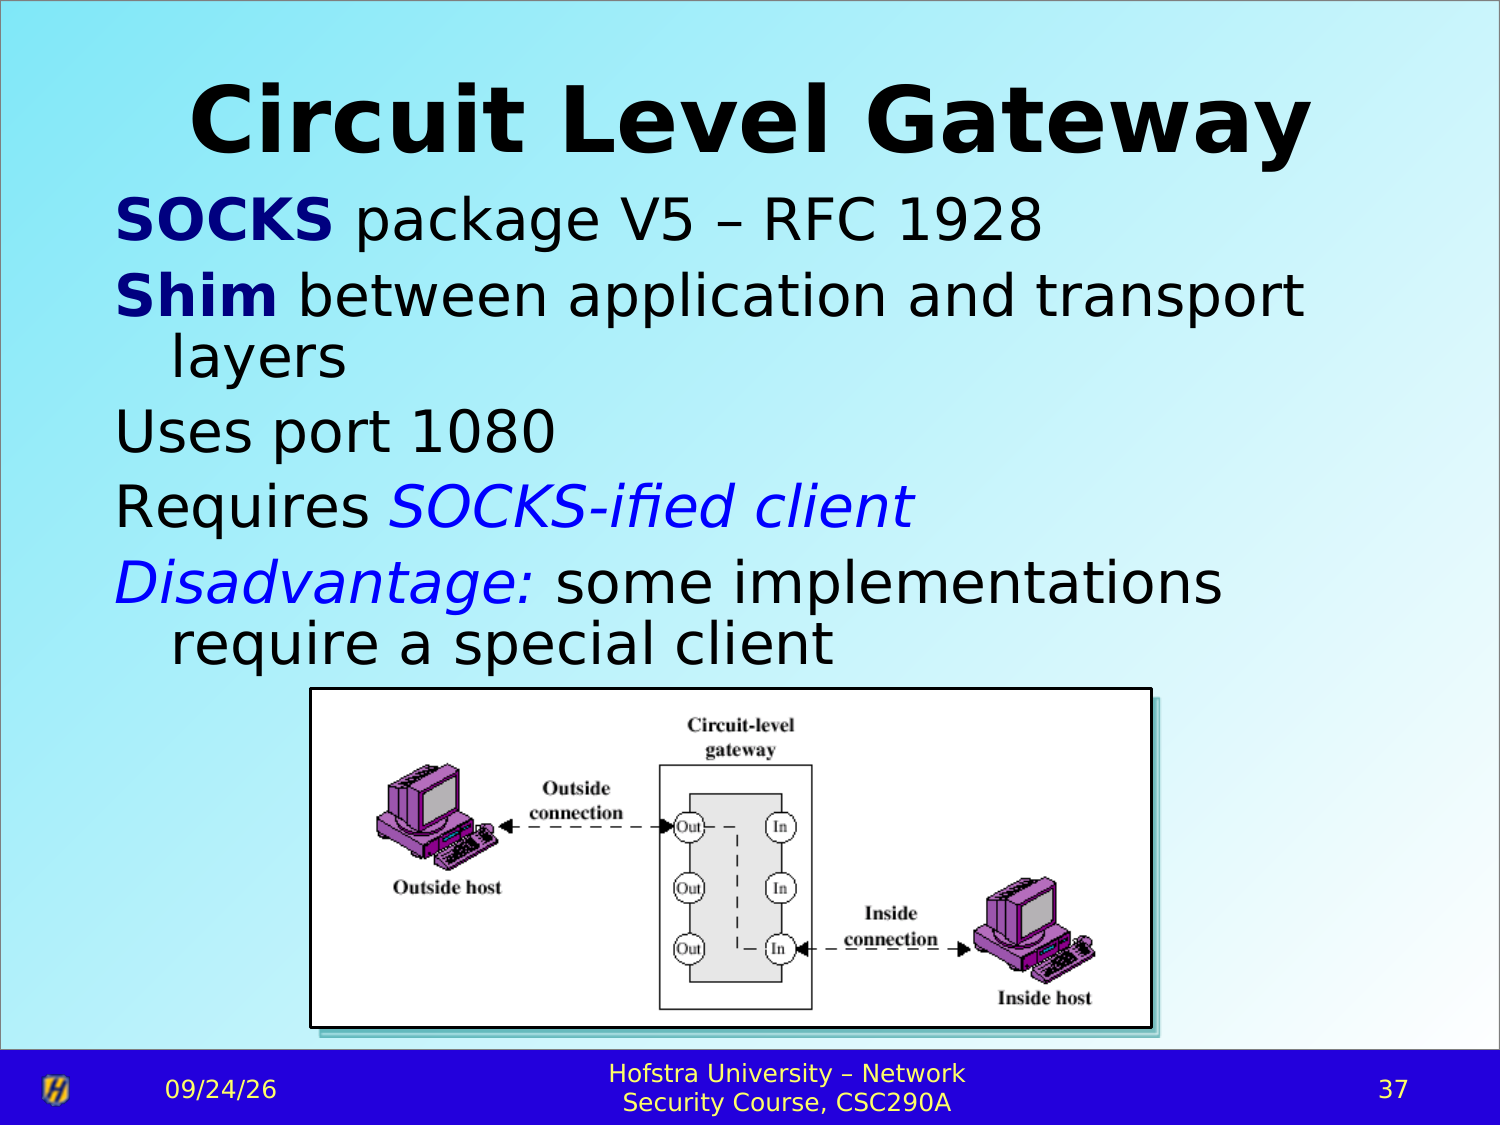

# Circuit Level Gateway
SOCKS package V5 – RFC 1928
Shim between application and transport layers
Uses port 1080
Requires SOCKS-ified client
Disadvantage: some implementations require a special client
37